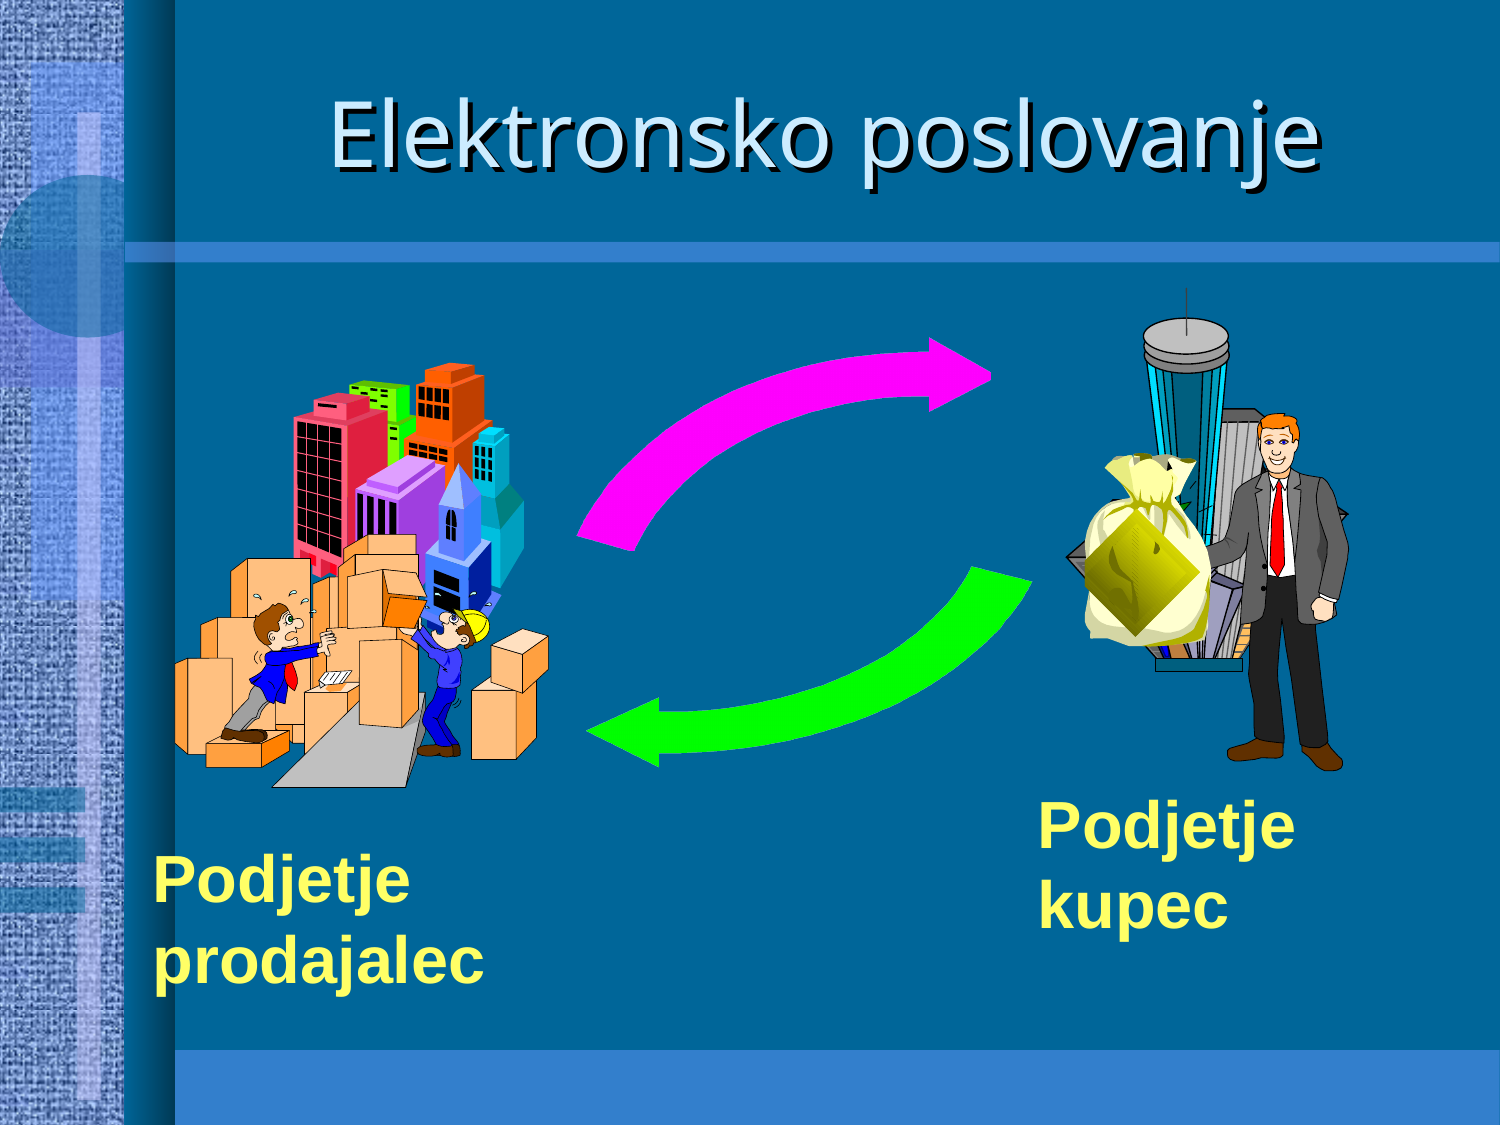

# Elektronsko poslovanje
Podjetje
kupec
Podjetje
prodajalec